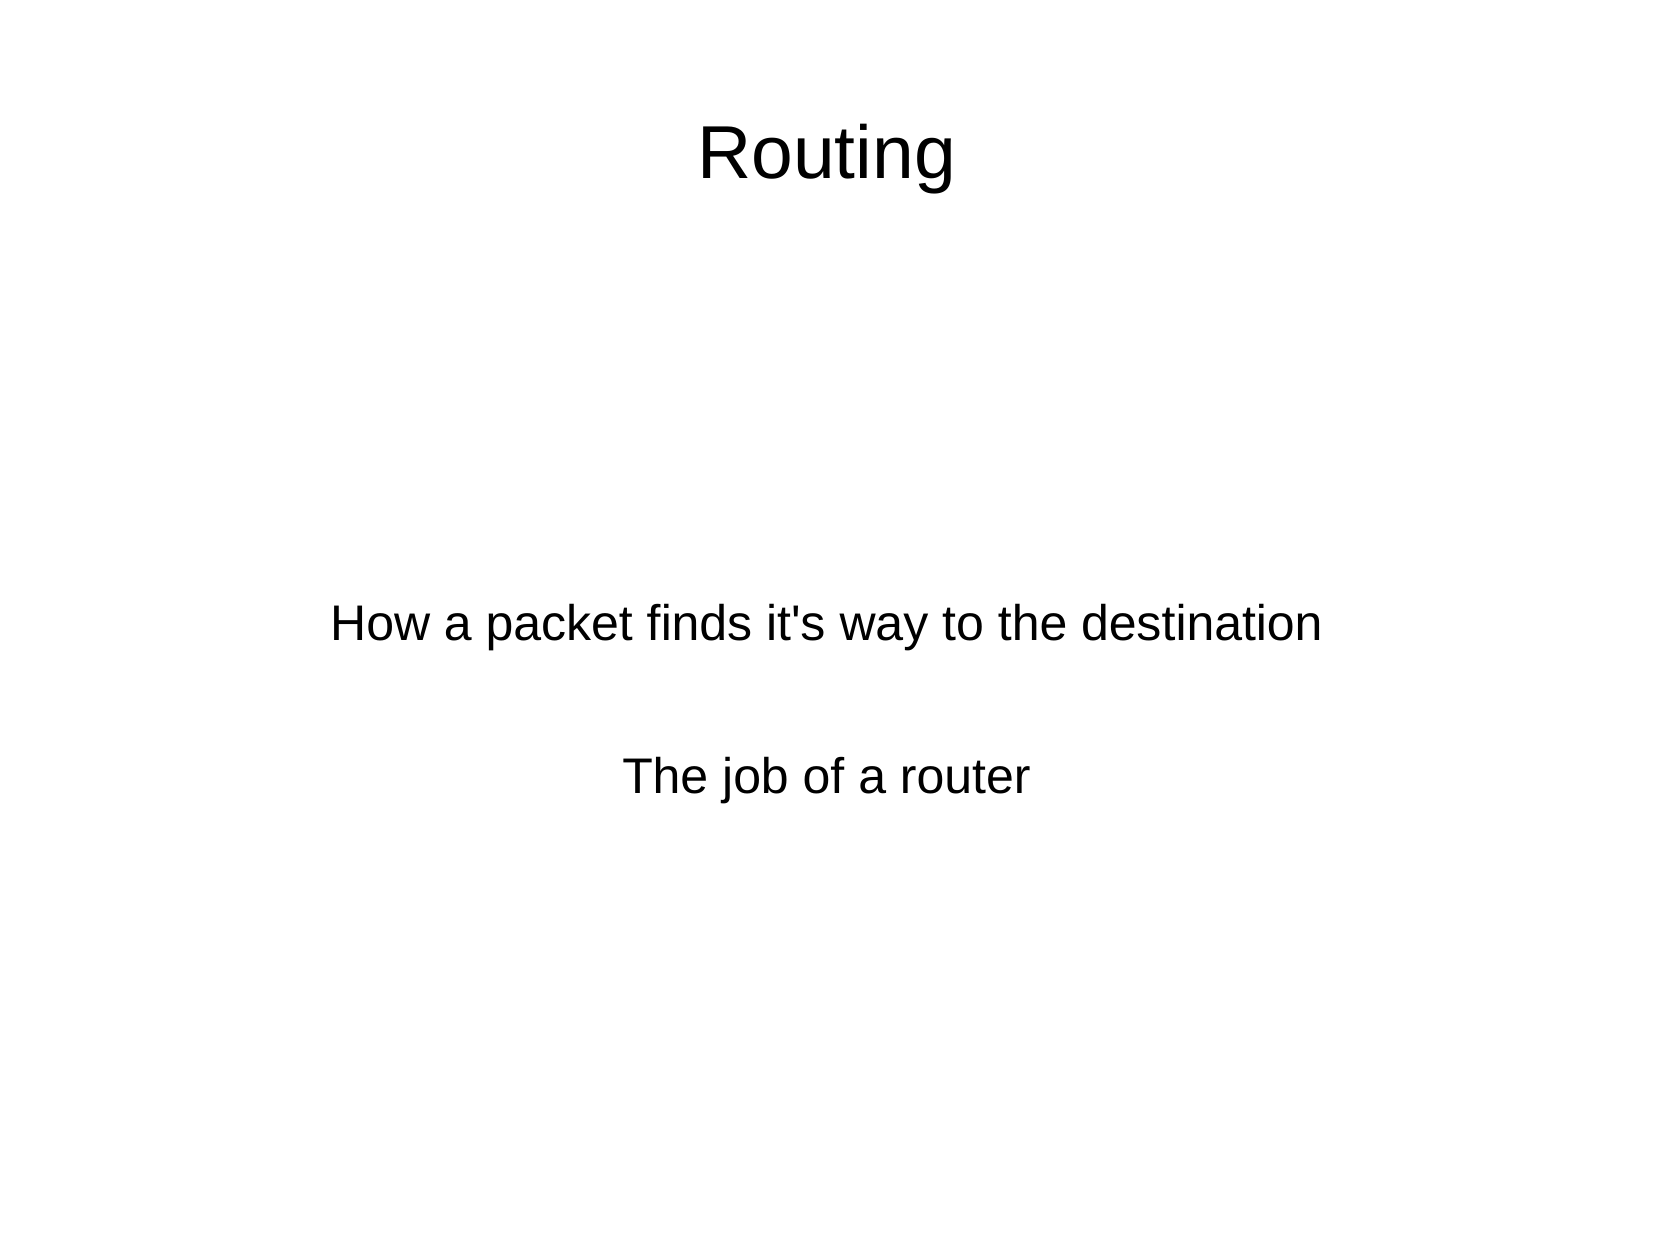

# Routing
How a packet finds it's way to the destination
The job of a router